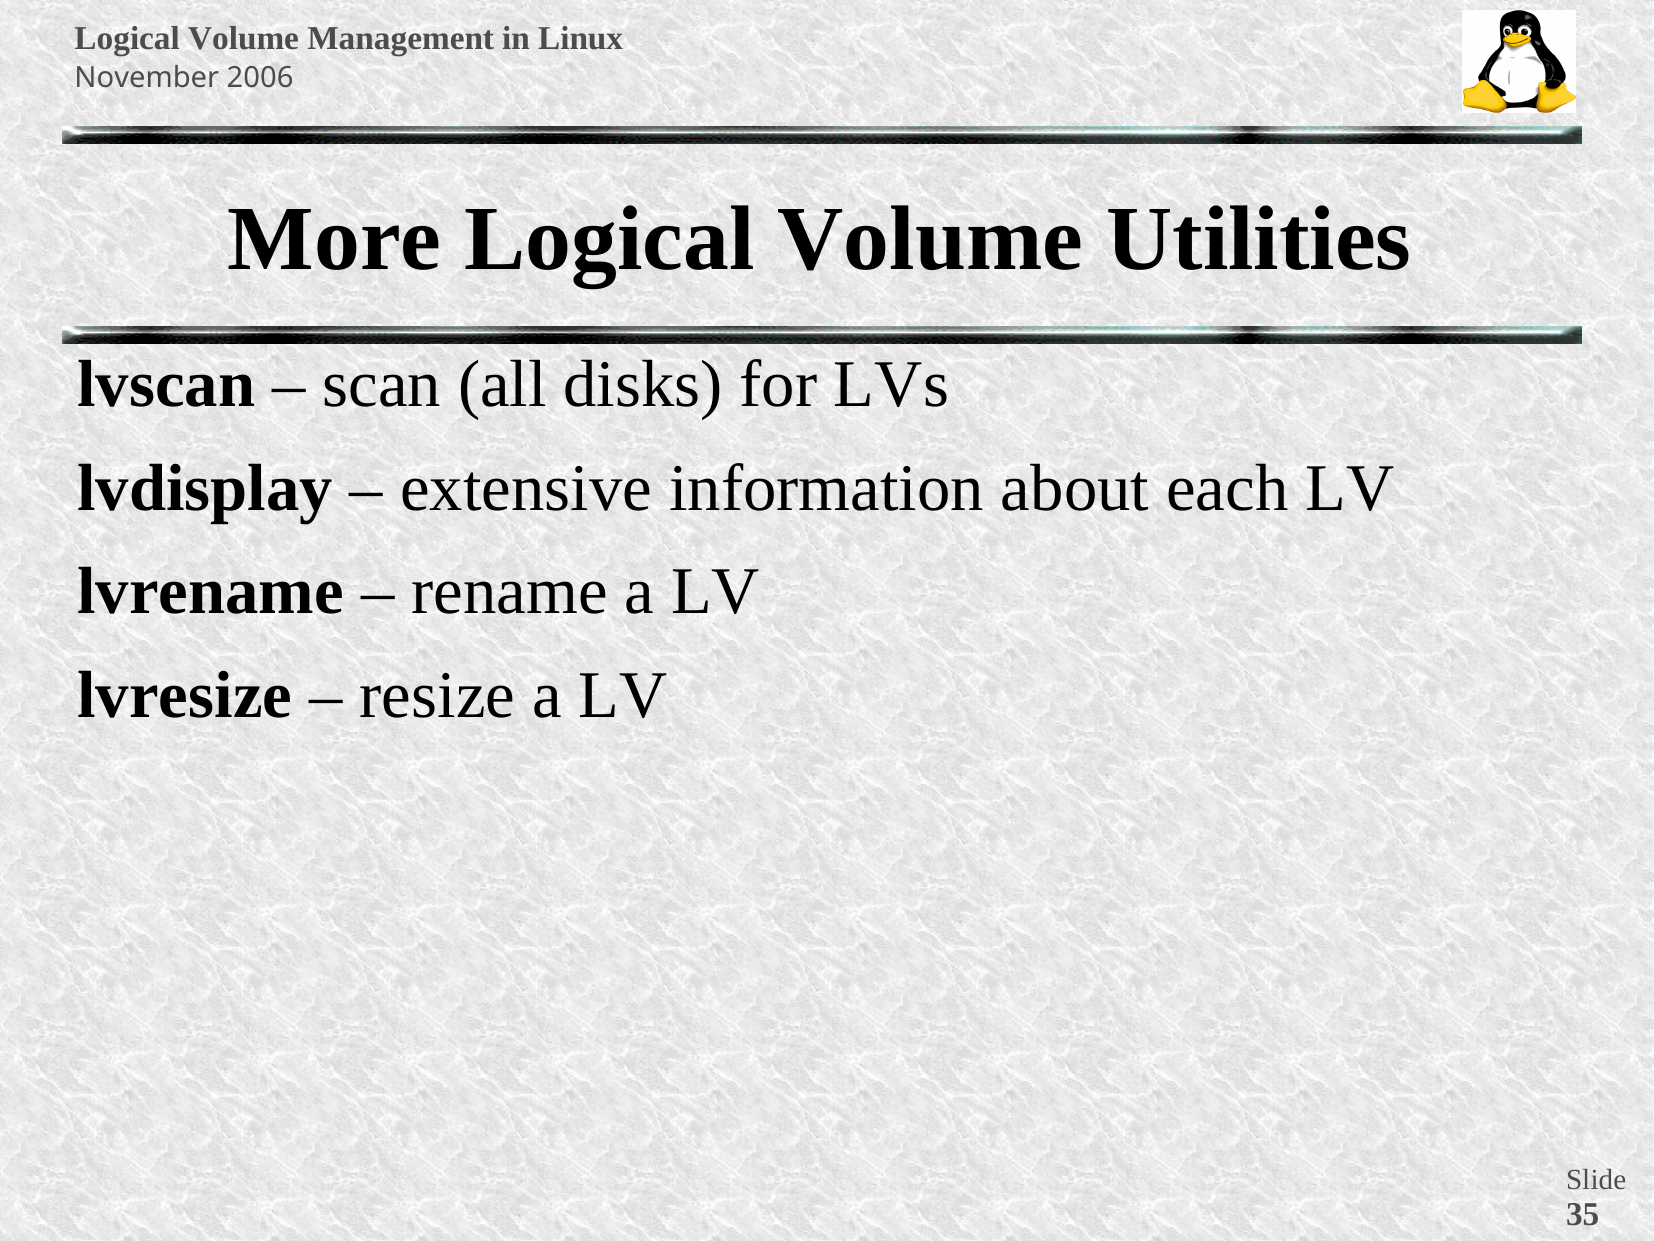

# More Logical Volume Utilities
lvscan – scan (all disks) for LVs
lvdisplay – extensive information about each LV
lvrename – rename a LV
lvresize – resize a LV